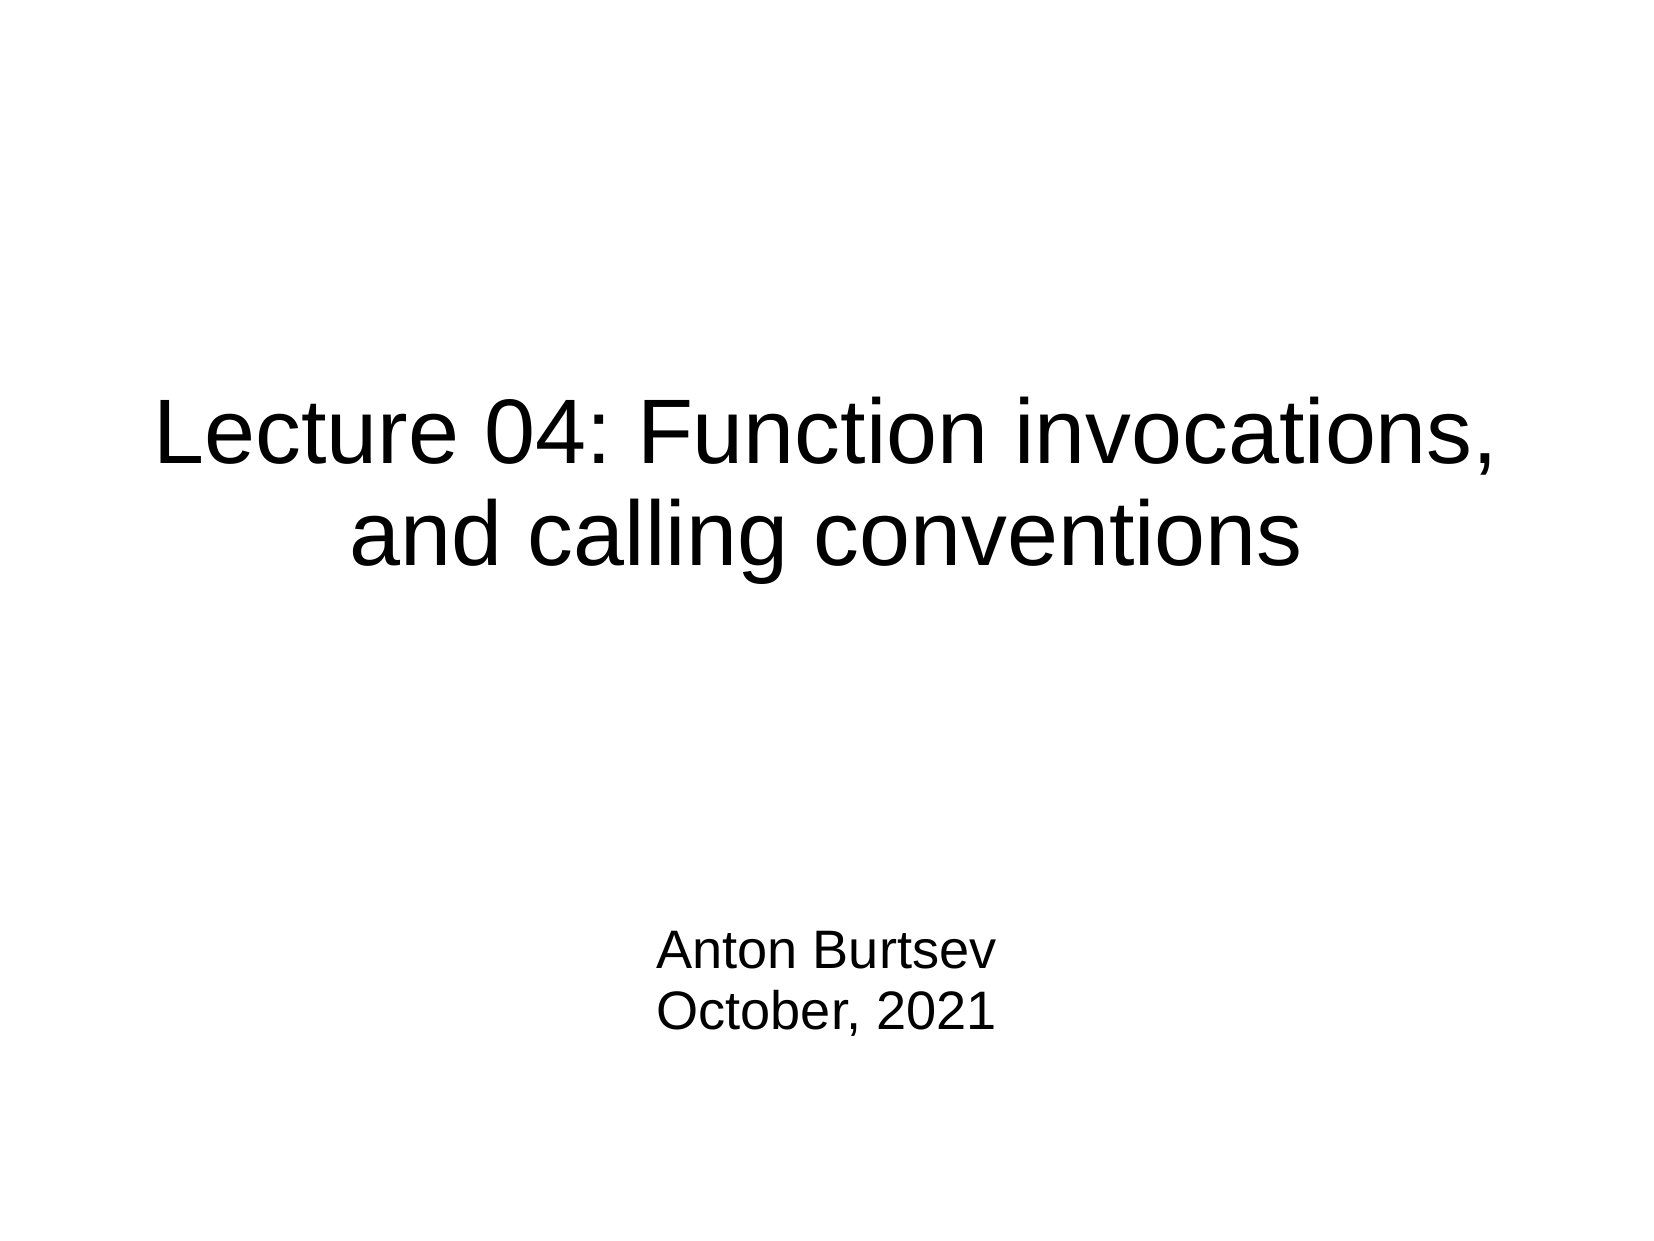

# Lecture 04: Function invocations, and calling conventions
Anton Burtsev
October, 2021